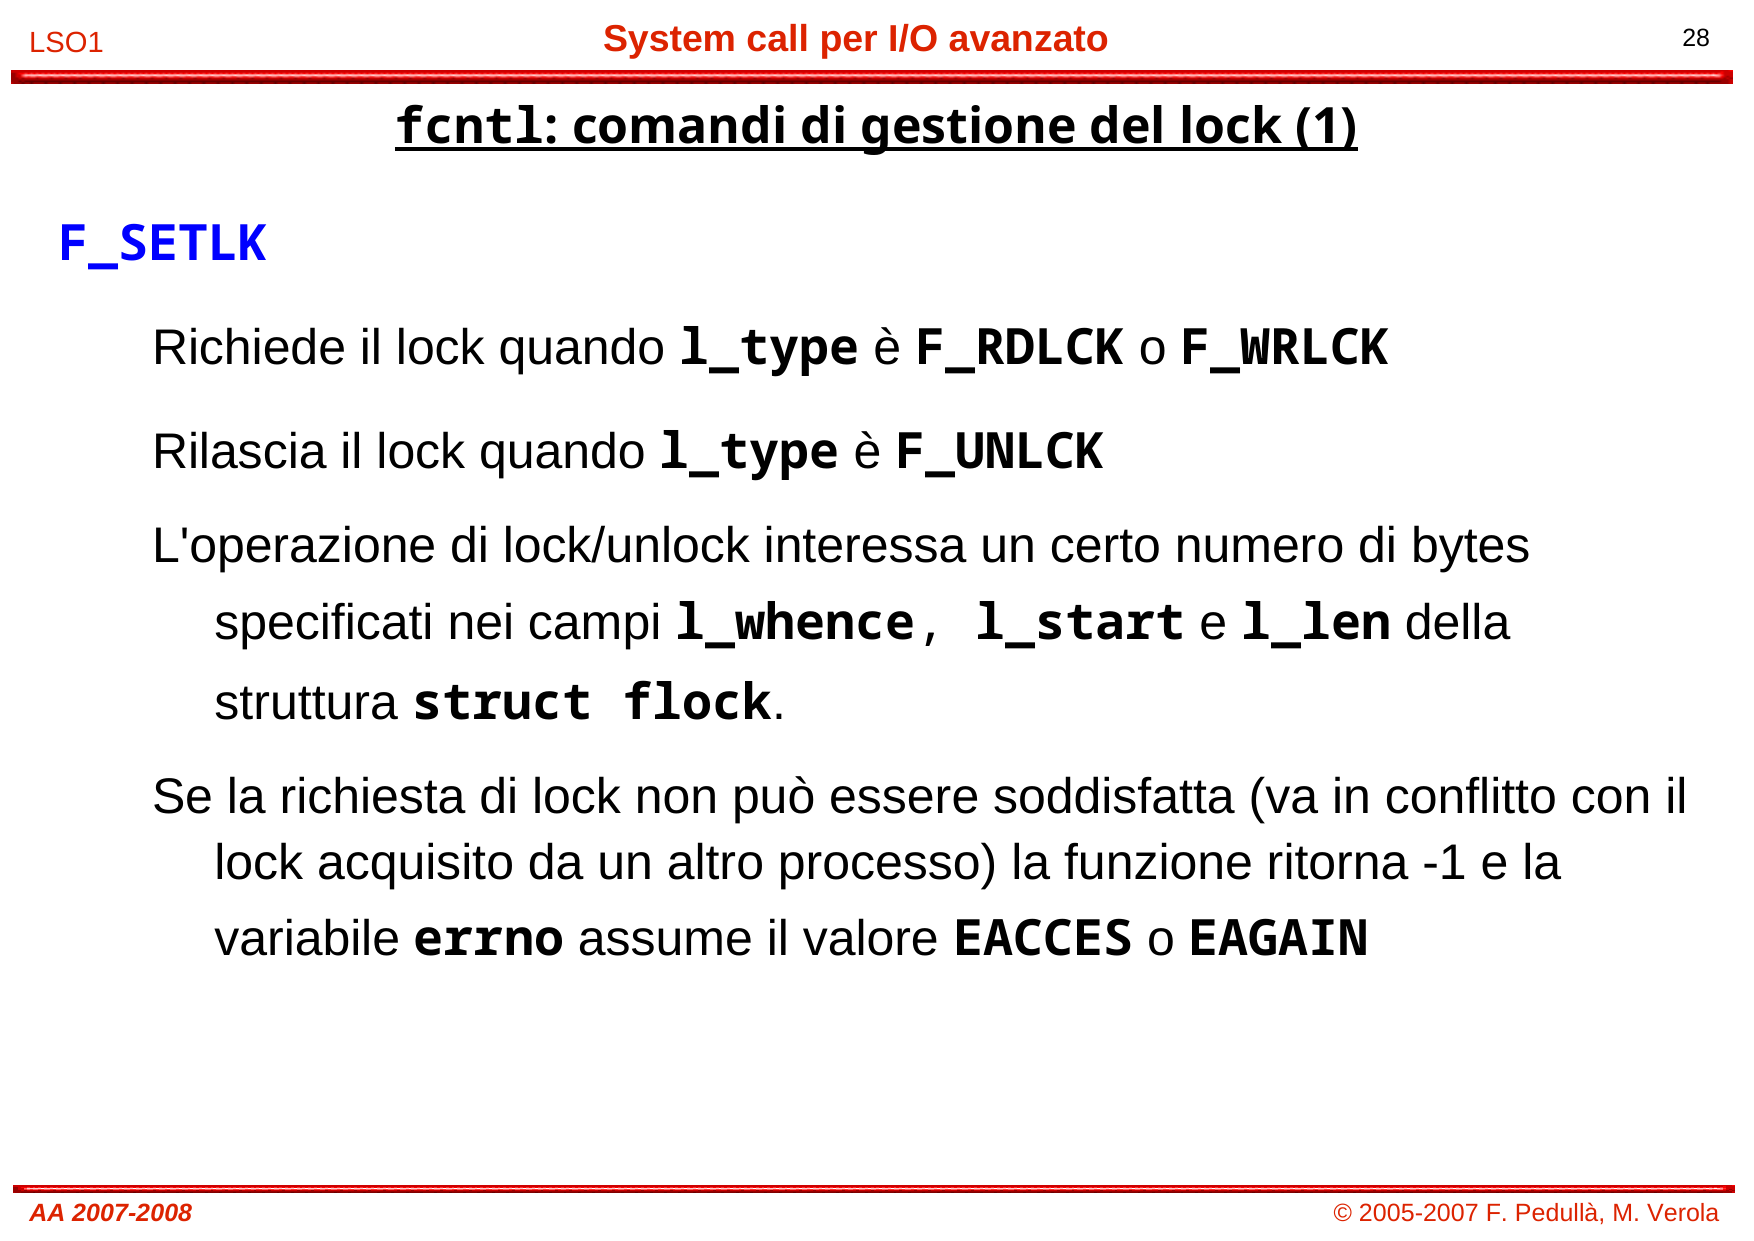

# fcntl: comandi di gestione del lock (1)
F_SETLK
Richiede il lock quando l_type è F_RDLCK o F_WRLCK
Rilascia il lock quando l_type è F_UNLCK
L'operazione di lock/unlock interessa un certo numero di bytes specificati nei campi l_whence, l_start e l_len della struttura struct flock.
Se la richiesta di lock non può essere soddisfatta (va in conflitto con il lock acquisito da un altro processo) la funzione ritorna -1 e la variabile errno assume il valore EACCES o EAGAIN